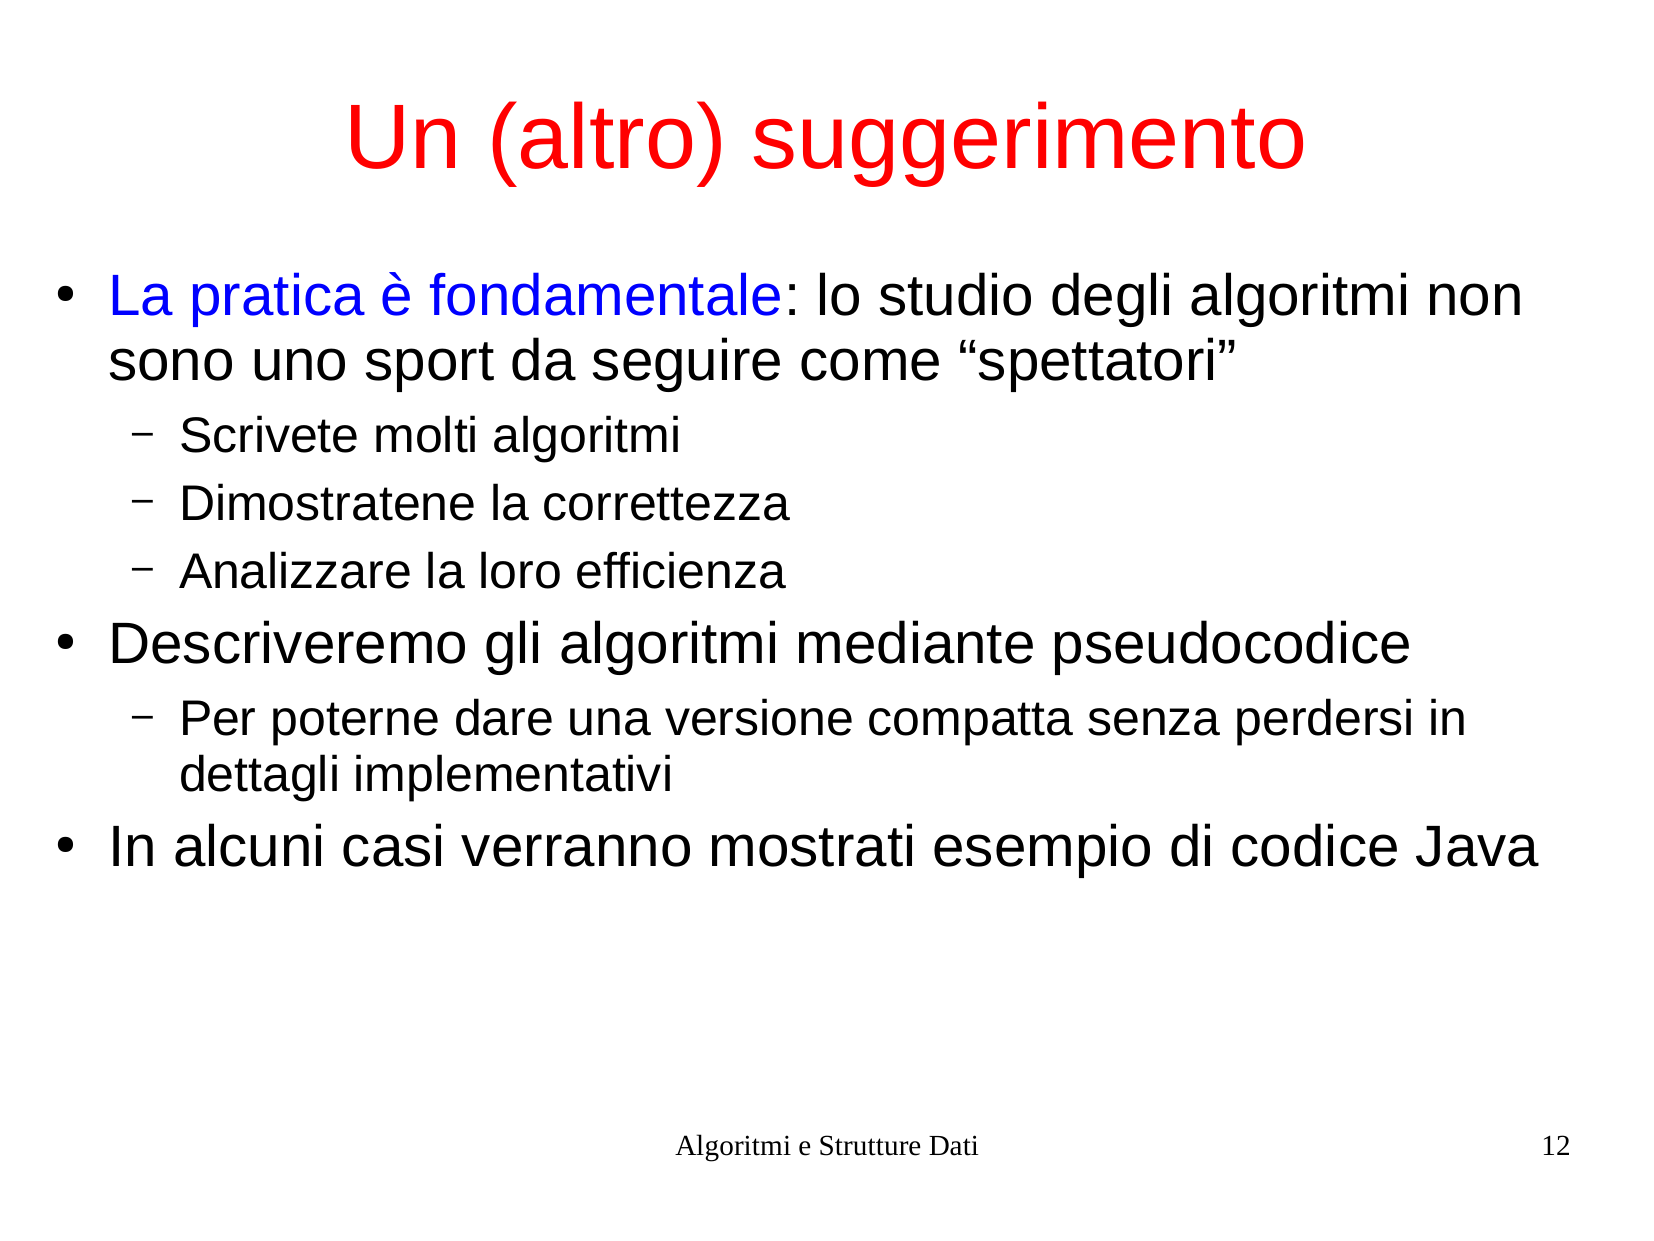

# Un (altro) suggerimento
La pratica è fondamentale: lo studio degli algoritmi non sono uno sport da seguire come “spettatori”
Scrivete molti algoritmi
Dimostratene la correttezza
Analizzare la loro efficienza
Descriveremo gli algoritmi mediante pseudocodice
Per poterne dare una versione compatta senza perdersi in dettagli implementativi
In alcuni casi verranno mostrati esempio di codice Java
Algoritmi e Strutture Dati
12